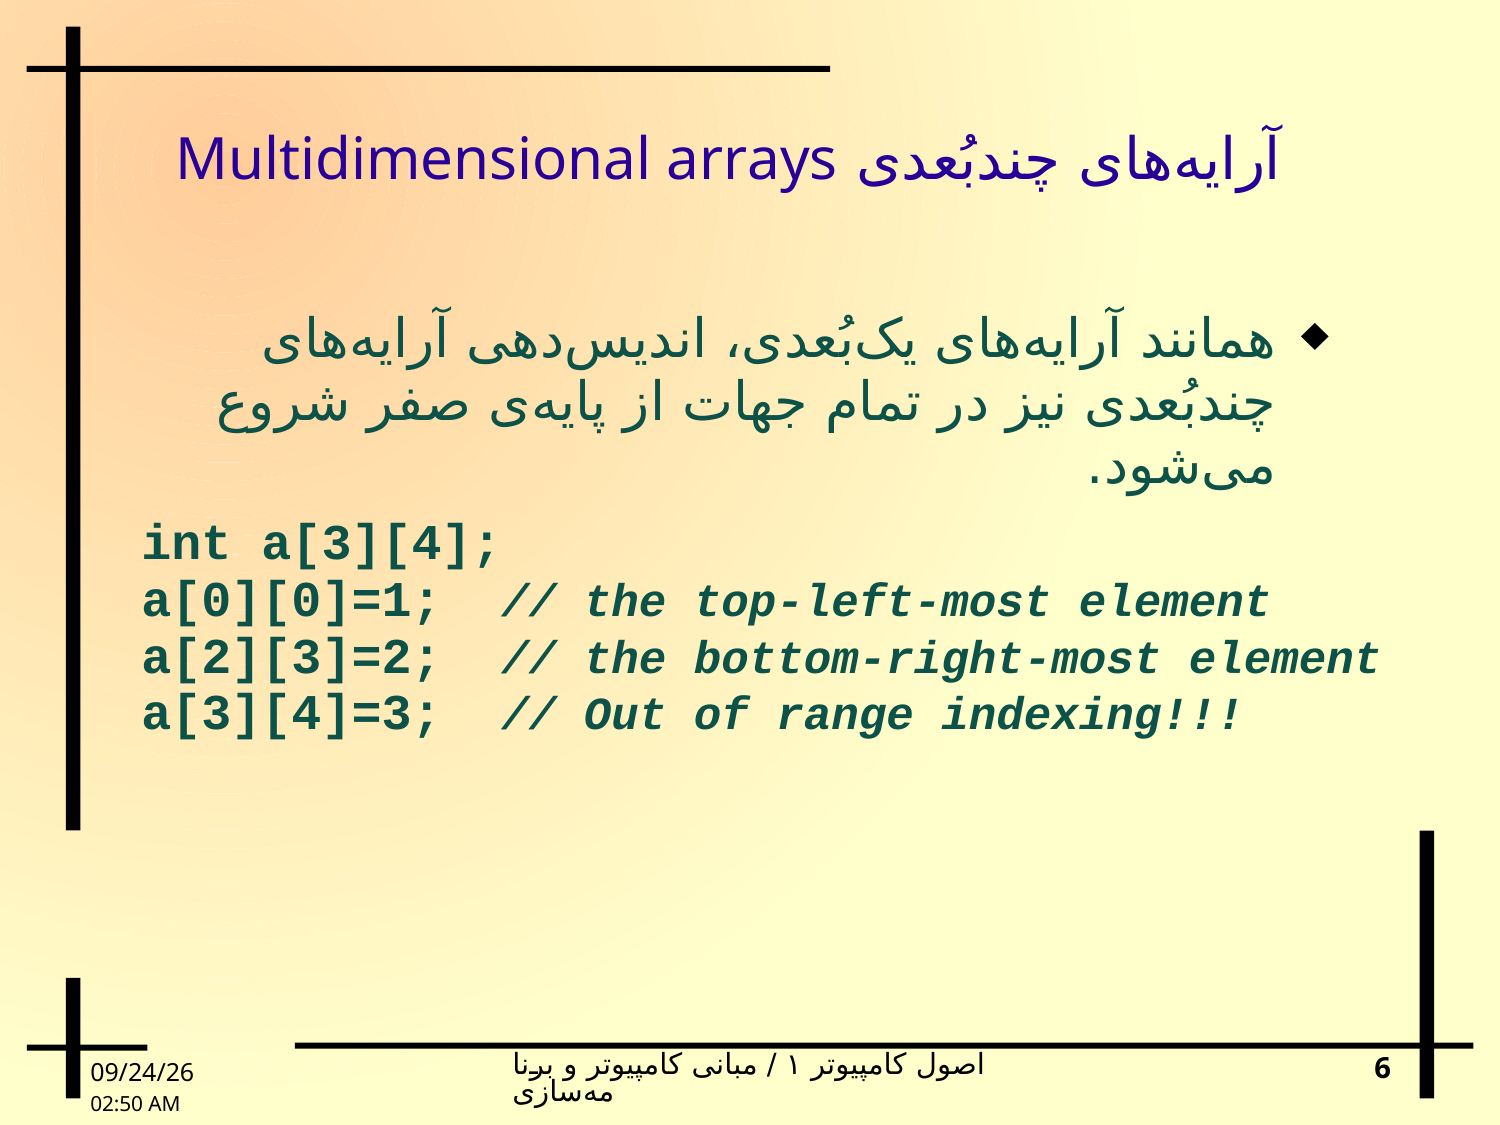

# آرایه‌های چندبُعدی Multidimensional arrays
همانند آرایه‌های یک‌بُعدی، اندیس‌دهی آرایه‌های چندبُعدی نیز در تمام جهات از پایه‌ی صفر شروع می‌شود.
int a[3][4];
a[0][0]=1; // the top-left-most element
a[2][3]=2; // the bottom-right-most element
a[3][4]=3; // Out of range indexing!!!
اصول کامپیوتر ۱ / مبانی کامپیوتر و برنامه‌سازی
6